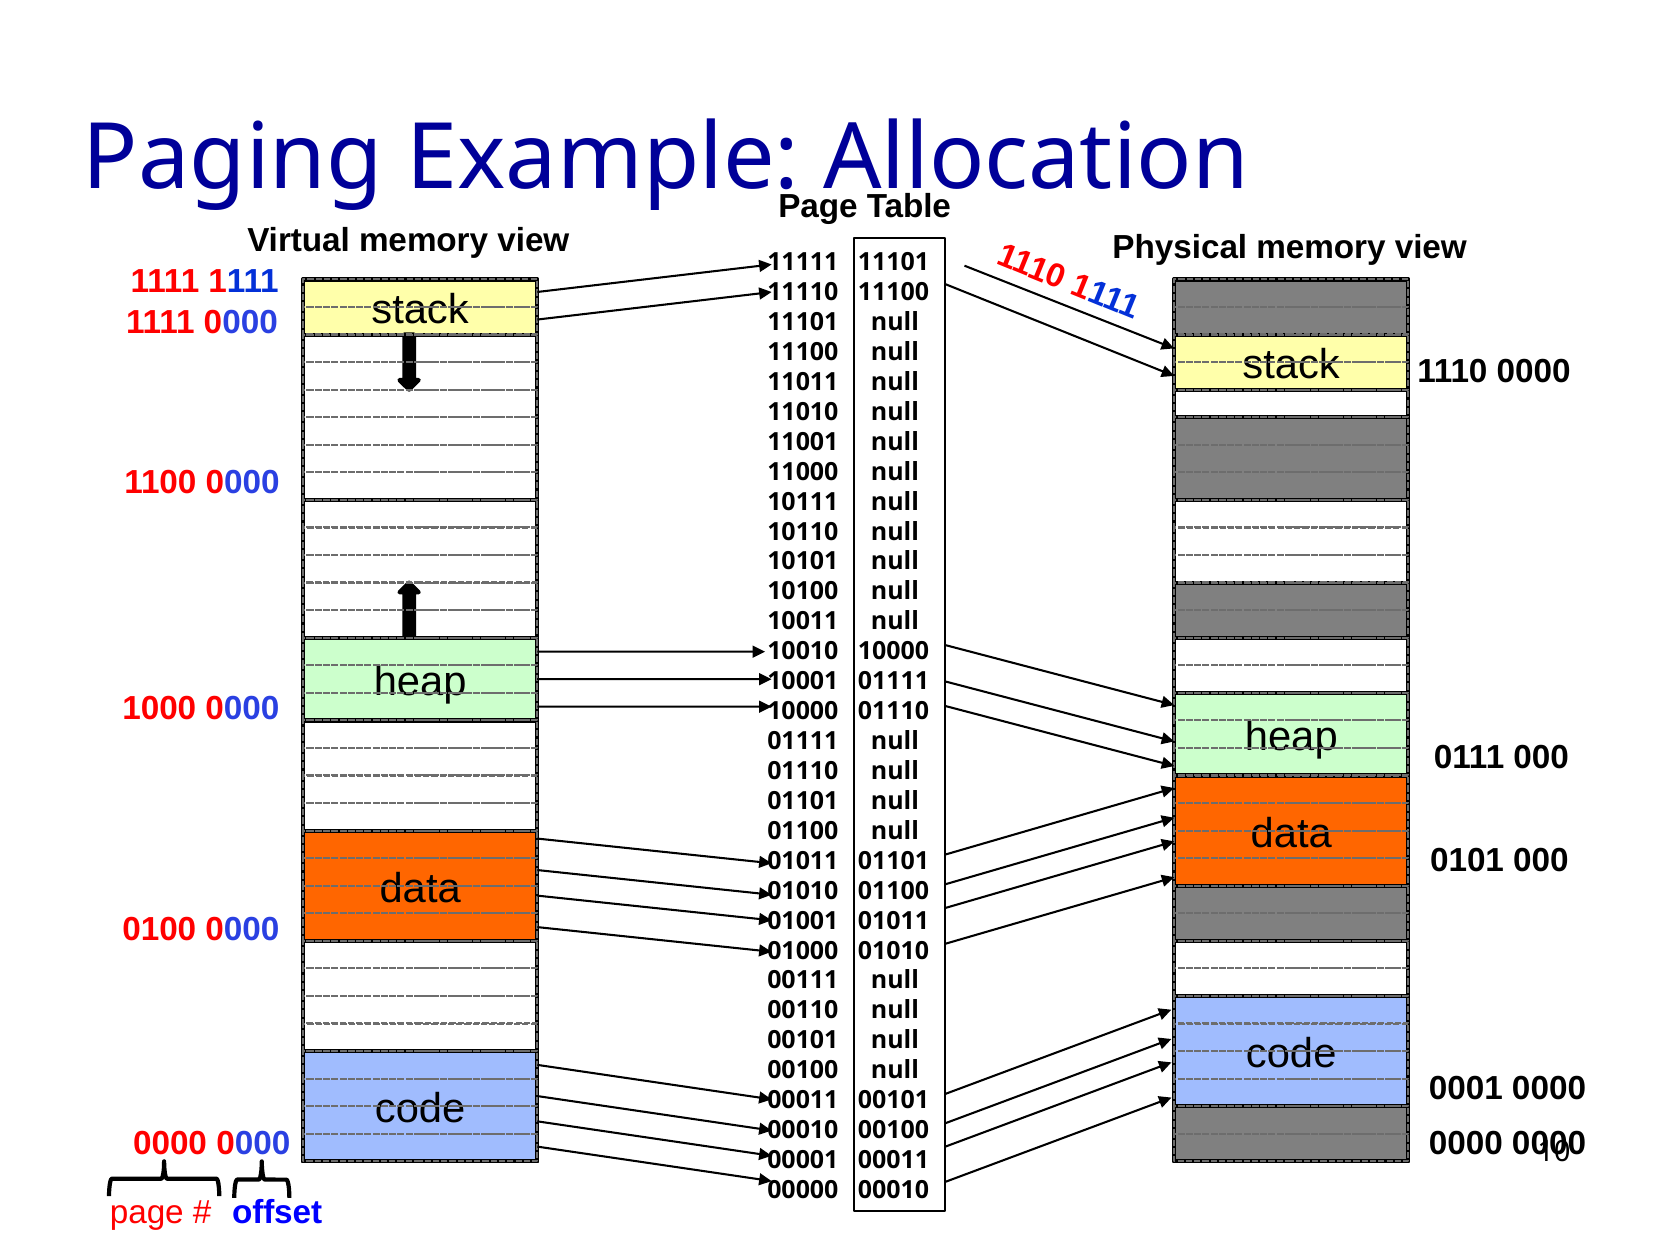

# Paging Example: Allocation
Page Table
Virtual memory view
Physical memory view
11111 11101
11110 11100
11101 null
11100 null
11011 null
11010 null
11001 null
11000 null
10111 null
10110 null
10101 null
10100 null
10011 null
10010 10000
10001 01111
10000 01110
01111 null
01110 null
01101 null
01100 null
01011 01101
01010 01100
01001 01011
01000 01010
00111 null
00110 null
00101 null
00100 null
00011 00101
00010 00100
00001 00011
00000 00010
1111 1111
1110 1111
stack
1111 0000
stack
1110 0000
1100 0000
heap
1000 0000
heap
0111 000
data
data
0101 000
0100 0000
code
code
0001 0000
0000 0000
0000 0000
10
page #
offset